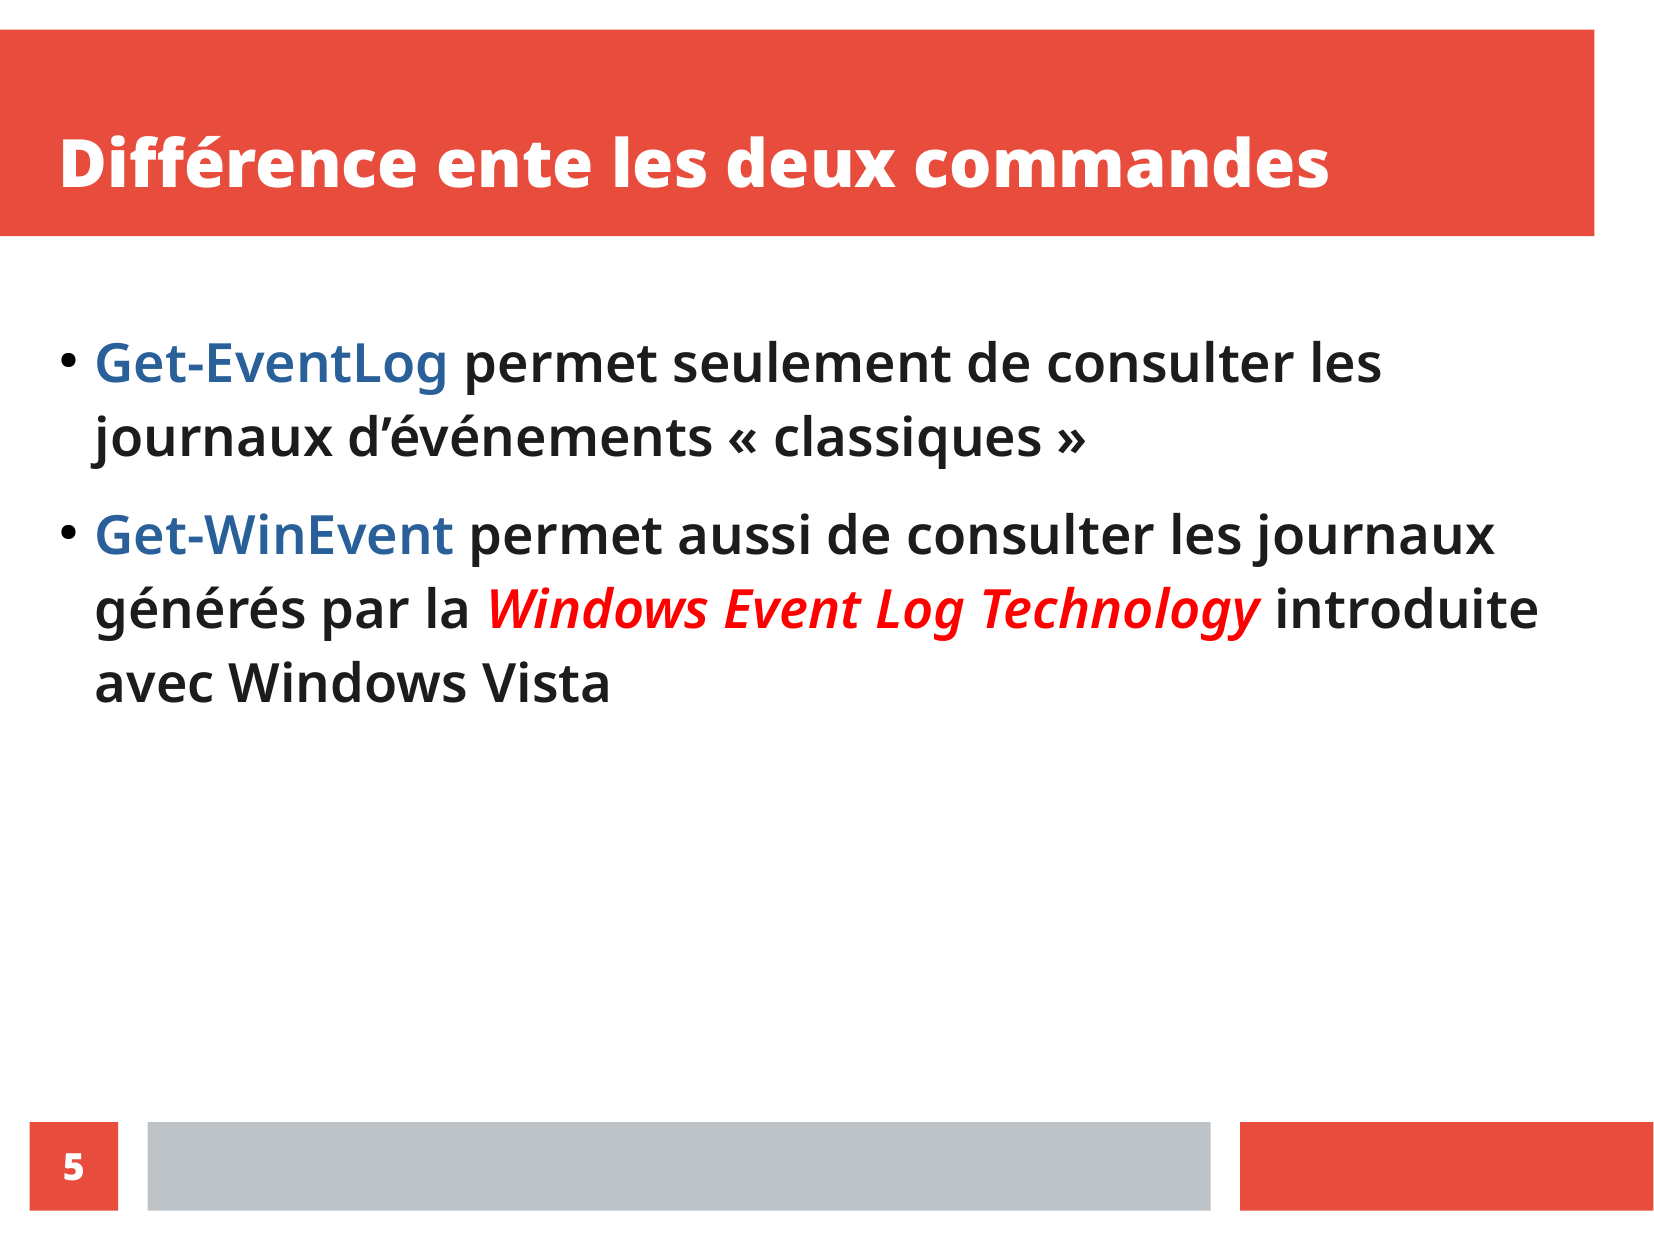

# Différence ente les deux commandes
Get-EventLog permet seulement de consulter les journaux d’événements « classiques »
Get-WinEvent permet aussi de consulter les journaux générés par la Windows Event Log Technology introduite avec Windows Vista
5